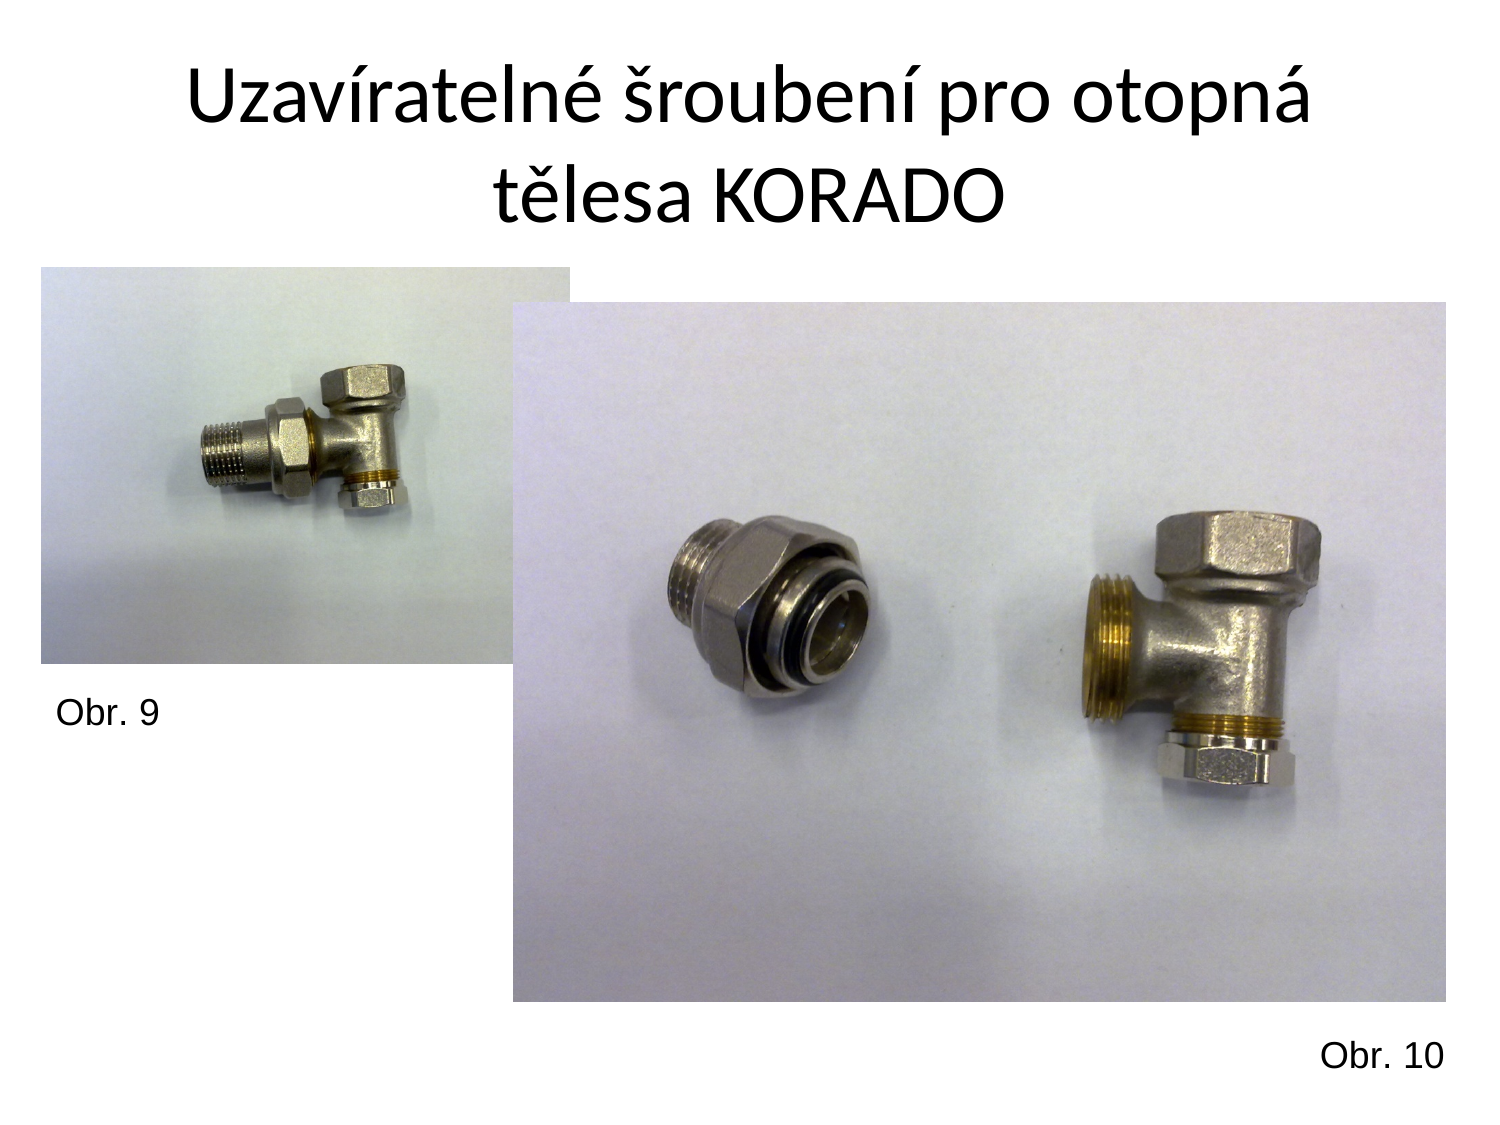

# Uzavíratelné šroubení pro otopná tělesa KORADO
Obr. 9
Obr. 10